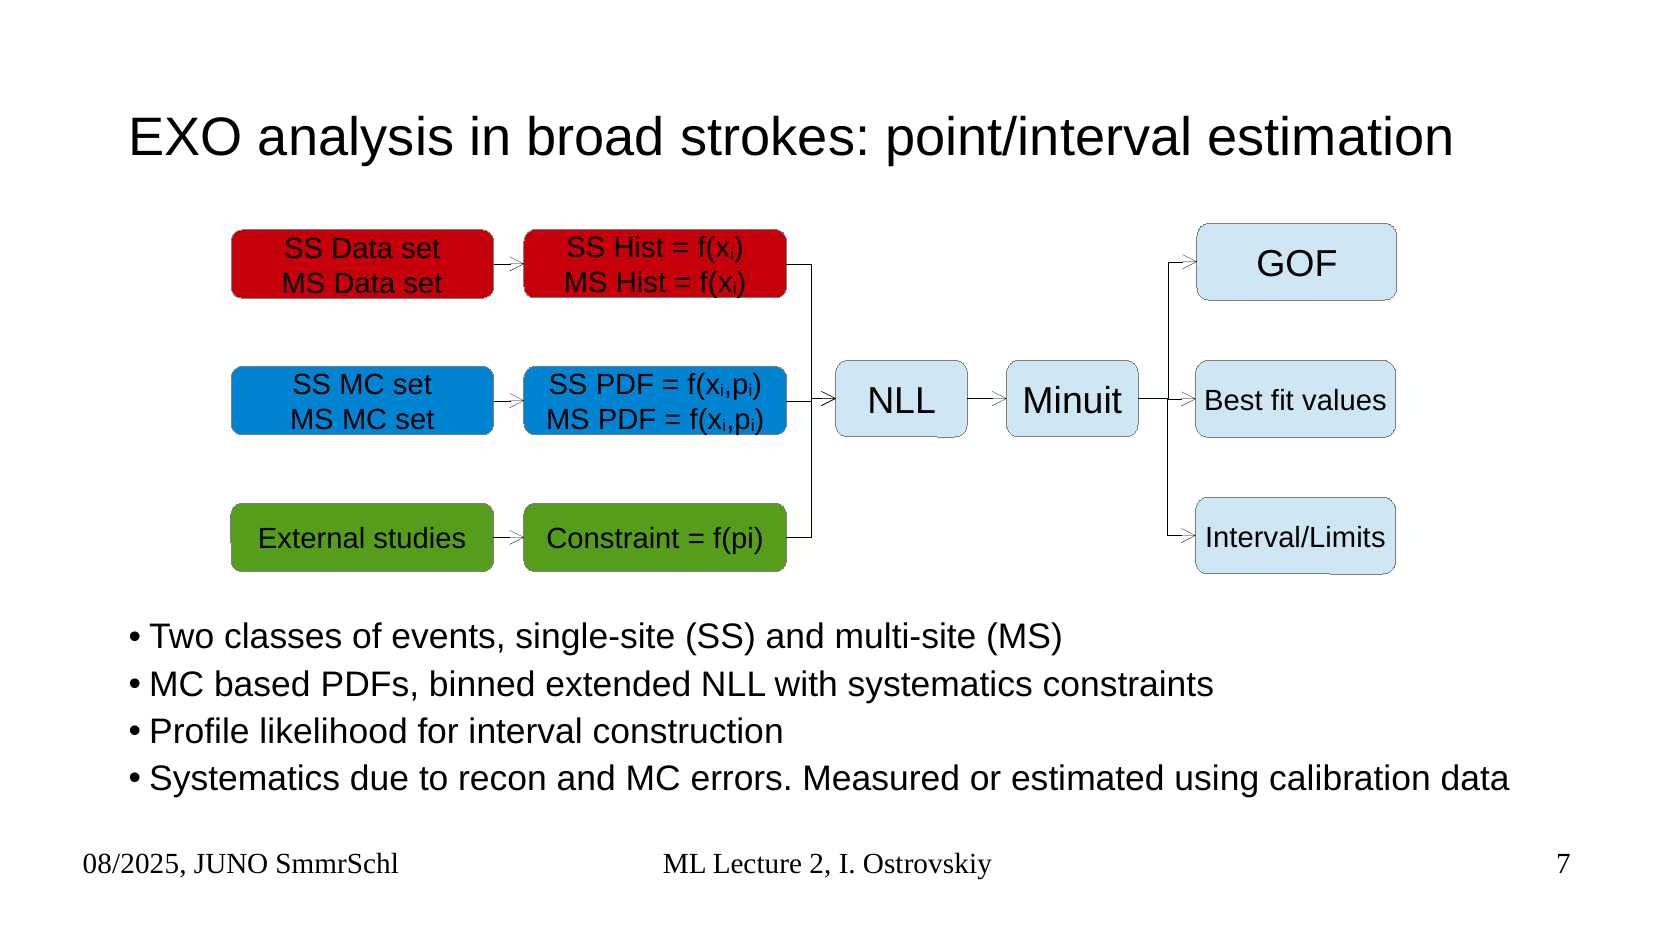

# EXO analysis in broad strokes: point/interval estimation
GOF
SS Hist = f(xi)
MS Hist = f(xi)
SS Data set
MS Data set
NLL
Minuit
Best fit values
SS PDF = f(xi,pi)
MS PDF = f(xi,pi)
SS MC set
MS MC set
Interval/Limits
Constraint = f(pi)
External studies
Two classes of events, single-site (SS) and multi-site (MS)
MC based PDFs, binned extended NLL with systematics constraints
Profile likelihood for interval construction
Systematics due to recon and MC errors. Measured or estimated using calibration data
08/2025, JUNO SmmrSchl
ML Lecture 2, I. Ostrovskiy
7